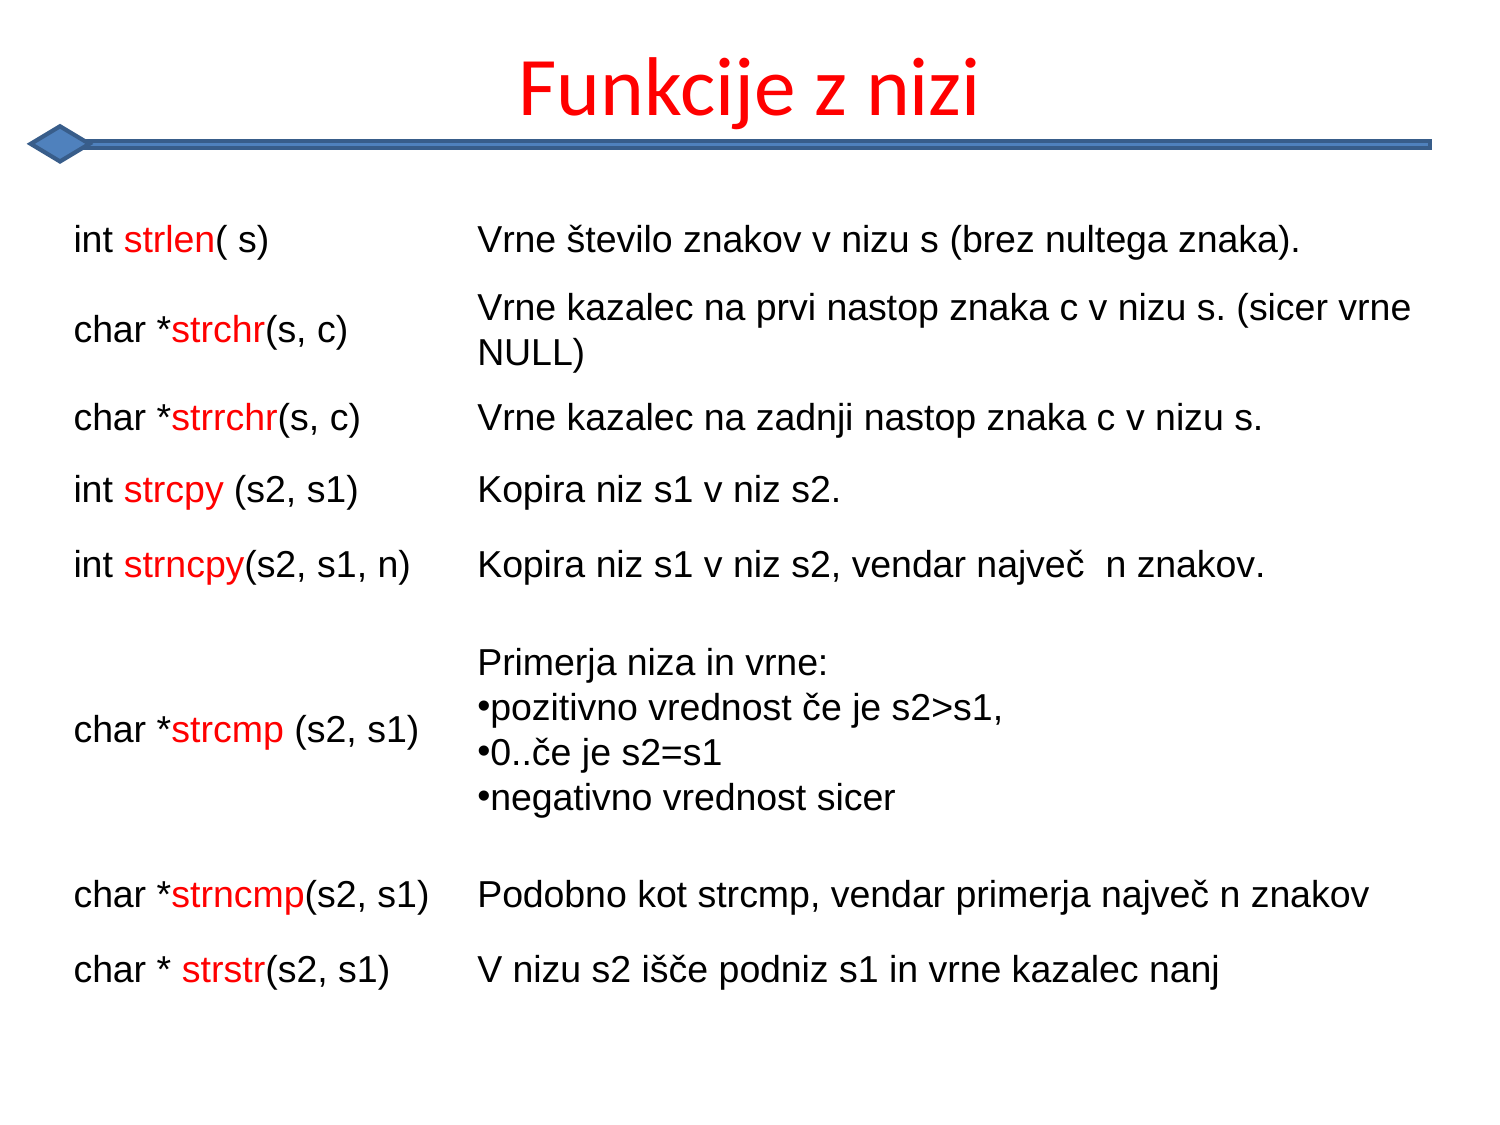

# Funkcije z nizi
| int strlen( s) | Vrne število znakov v nizu s (brez nultega znaka). |
| --- | --- |
| char \*strchr(s, c) | Vrne kazalec na prvi nastop znaka c v nizu s. (sicer vrne NULL) |
| char \*strrchr(s, c) | Vrne kazalec na zadnji nastop znaka c v nizu s. |
| int strcpy (s2, s1) | Kopira niz s1 v niz s2. |
| int strncpy(s2, s1, n) | Kopira niz s1 v niz s2, vendar največ  n znakov. |
| char \*strcmp (s2, s1) | Primerja niza in vrne:  pozitivno vrednost če je s2>s1, 0..če je s2=s1  negativno vrednost sicer |
| char \*strncmp(s2, s1) | Podobno kot strcmp, vendar primerja največ n znakov |
| char \* strstr(s2, s1) | V nizu s2 išče podniz s1 in vrne kazalec nanj |